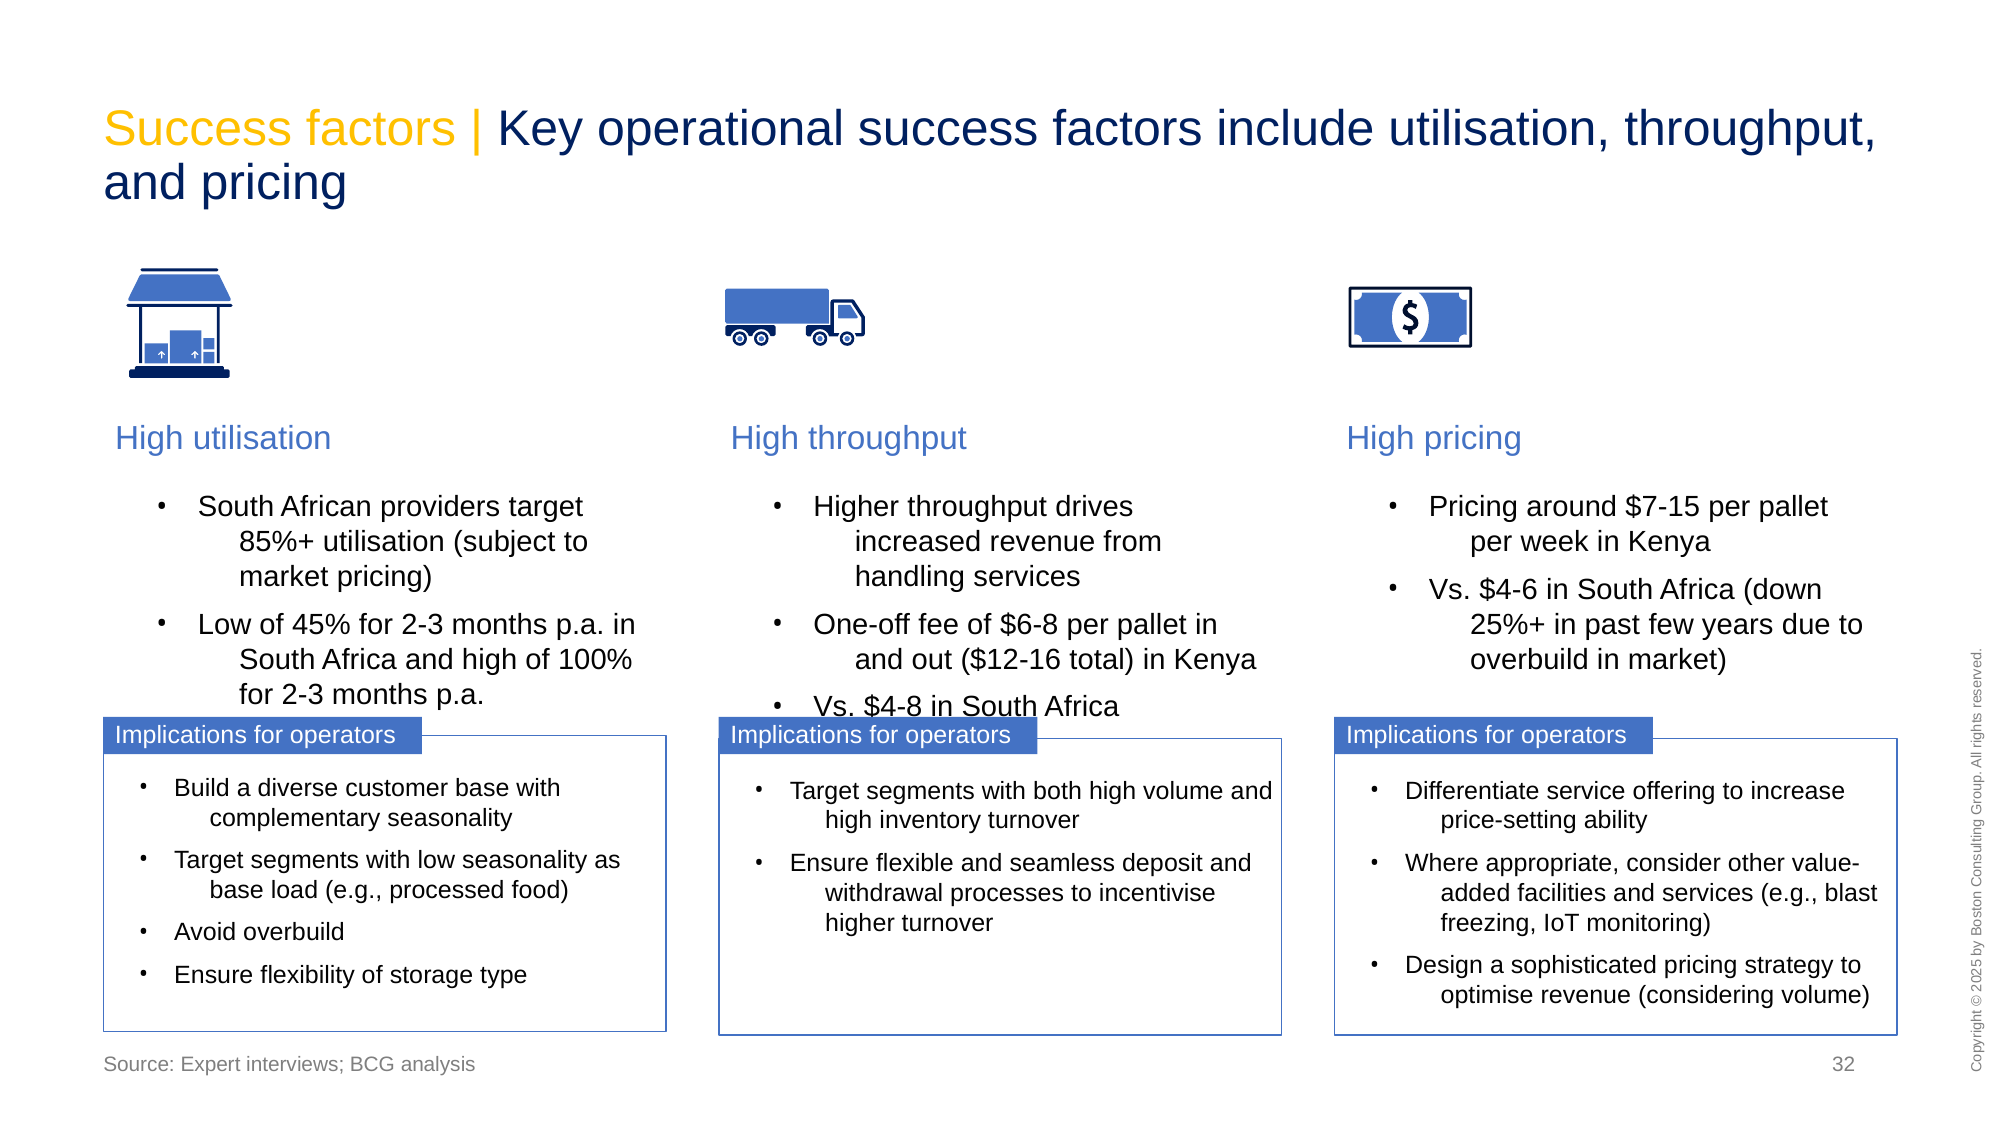

# Success factors | Key operational success factors include utilisation, throughput, and pricing
High utilisation
High throughput
High pricing
South African providers target 85%+ utilisation (subject to market pricing)
Low of 45% for 2-3 months p.a. in South Africa and high of 100% for 2-3 months p.a.
Higher throughput drives increased revenue from handling services
One-off fee of $6-8 per pallet in and out ($12-16 total) in Kenya
Vs. $4-8 in South Africa
Pricing around $7-15 per pallet per week in Kenya
Vs. $4-6 in South Africa (down 25%+ in past few years due to overbuild in market)
Implications for operators
Implications for operators
Implications for operators
Build a diverse customer base with complementary seasonality
Target segments with low seasonality as base load (e.g., processed food)
Avoid overbuild
Ensure flexibility of storage type
Target segments with both high volume and high inventory turnover
Ensure flexible and seamless deposit and withdrawal processes to incentivise higher turnover
Differentiate service offering to increase price-setting ability
Where appropriate, consider other value-added facilities and services (e.g., blast freezing, IoT monitoring)
Design a sophisticated pricing strategy to optimise revenue (considering volume)
Source: Expert interviews; BCG analysis